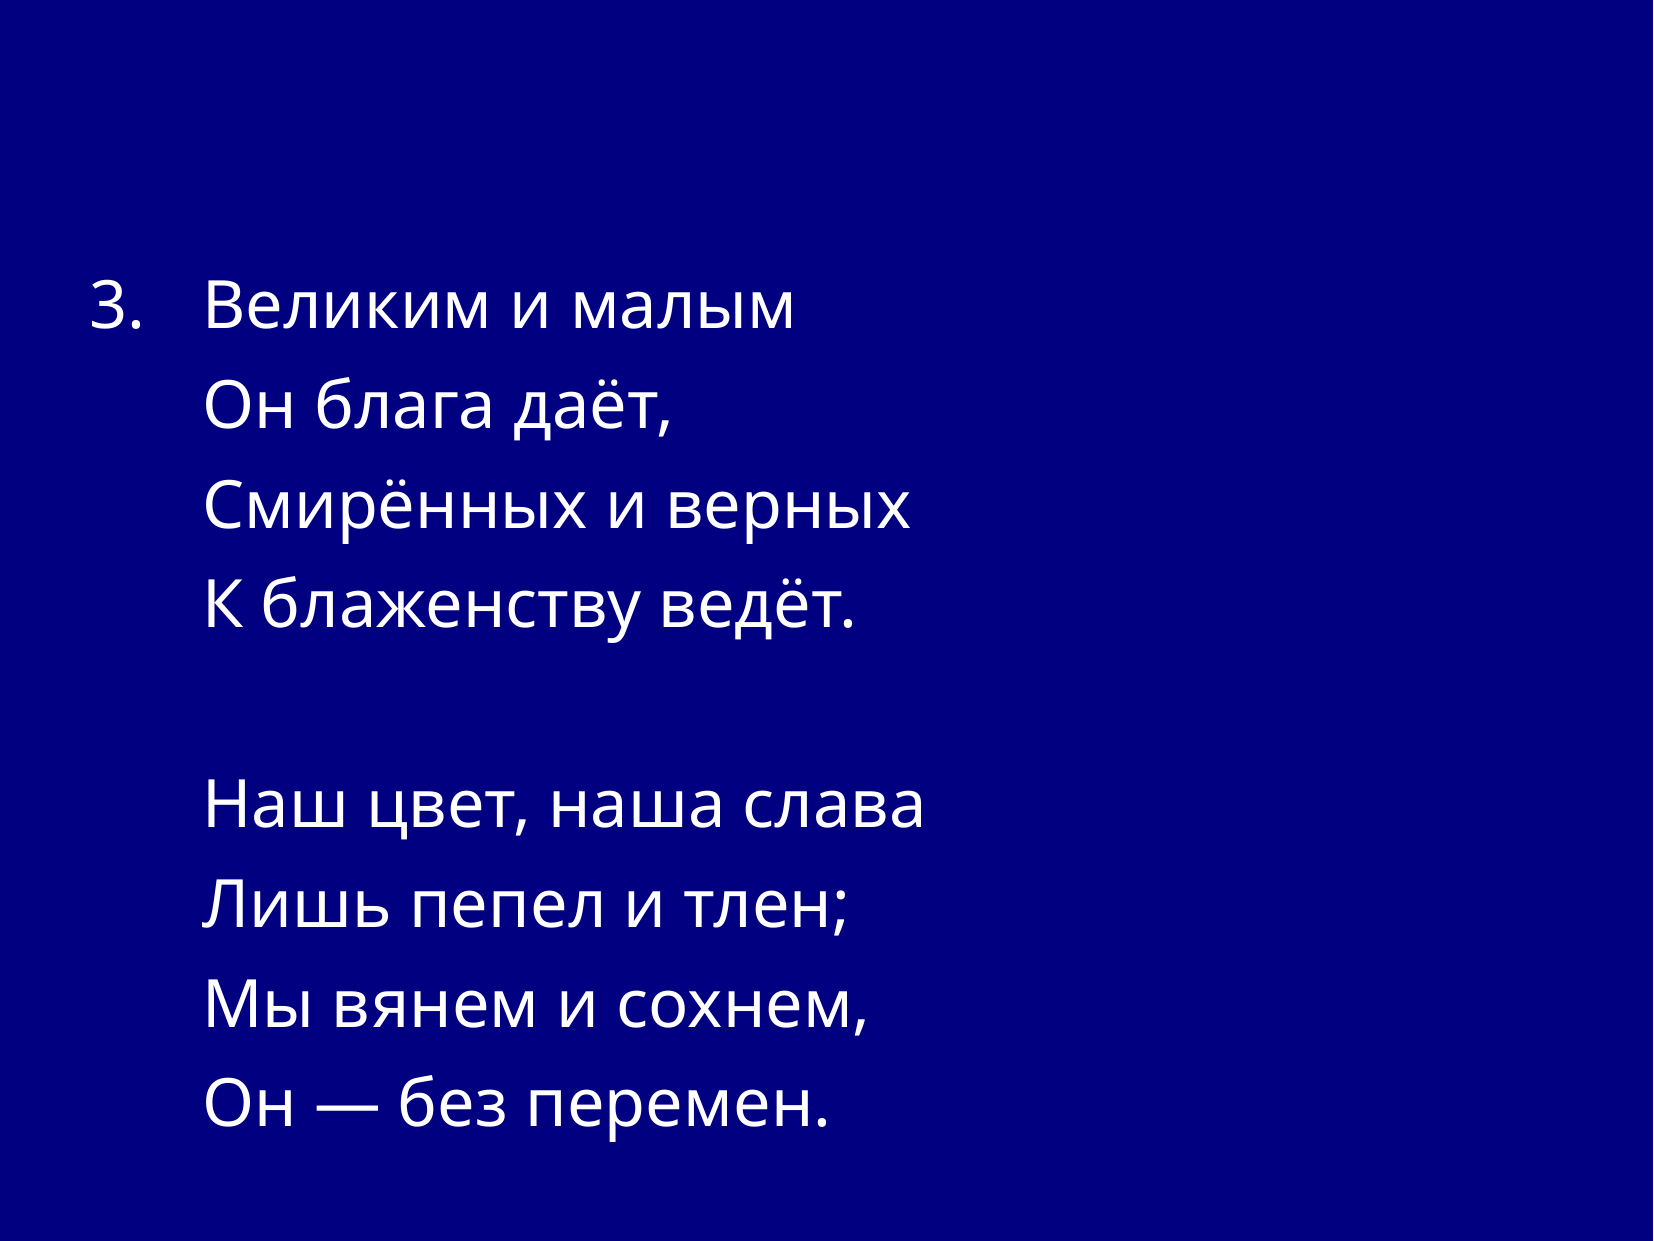

3.	Великим и малым
	Он блага даёт,
	Смирённых и верных
	К блаженству ведёт.
	Наш цвет, наша слава
	Лишь пепел и тлен;
	Мы вянем и сохнем,
	Он ― без перемен.